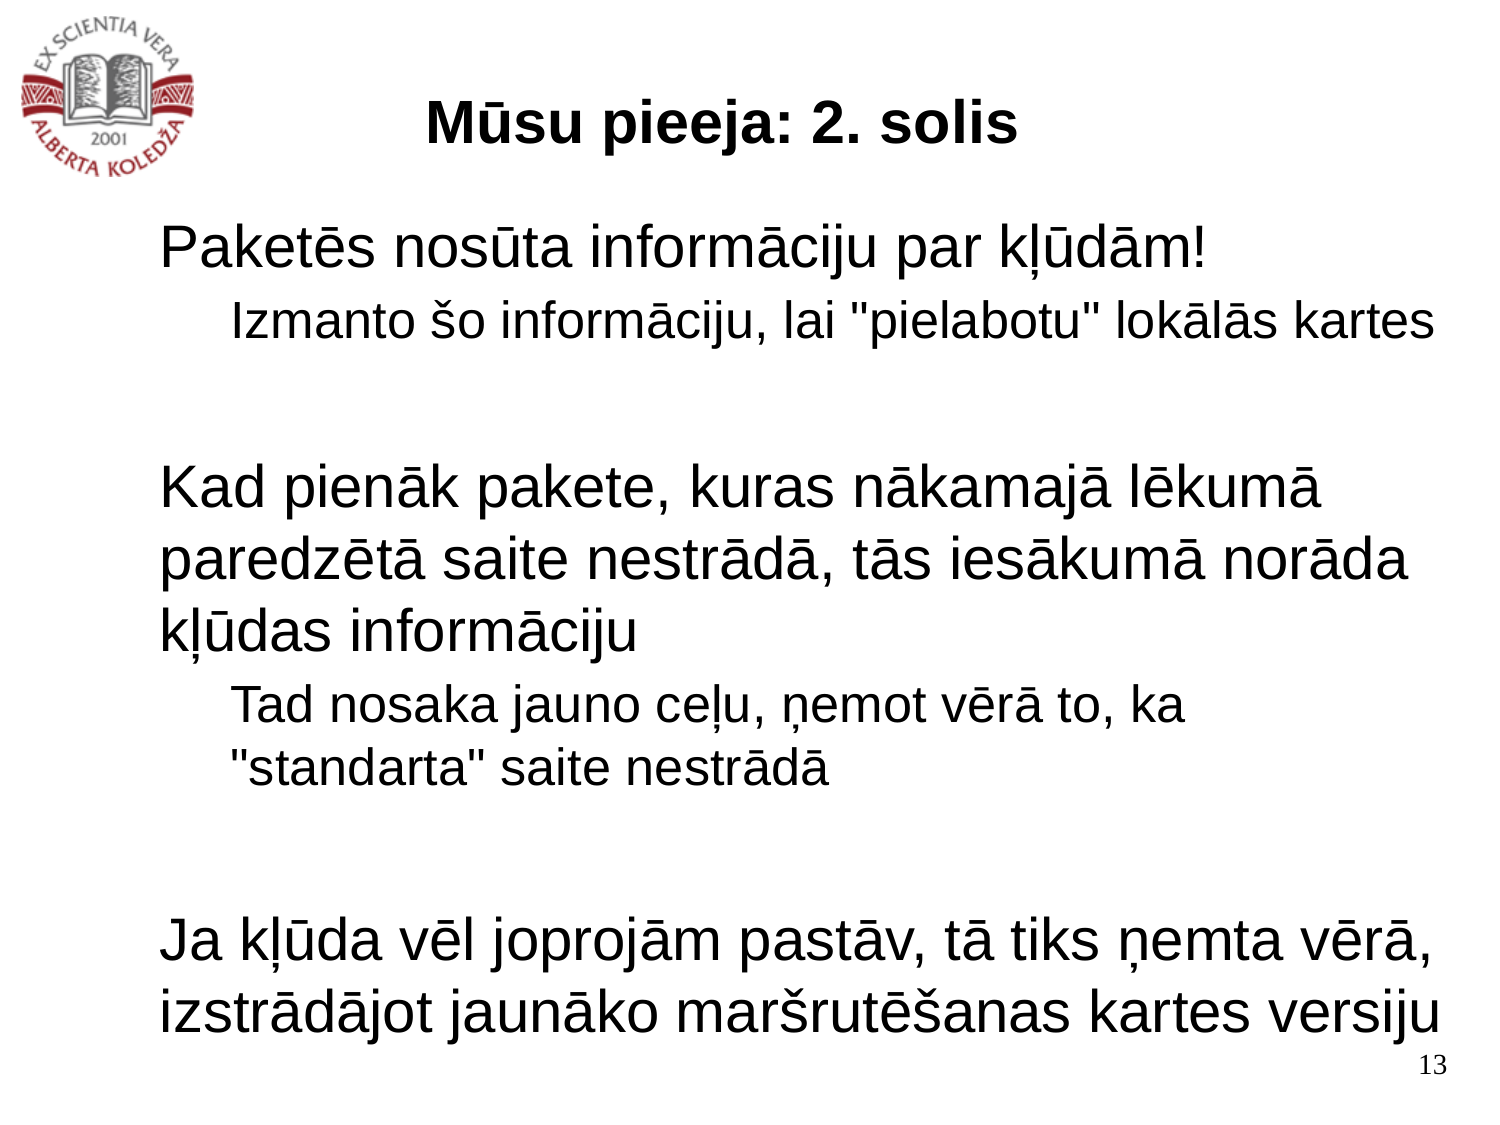

# Mūsu pieeja: 2. solis
Paketēs nosūta informāciju par kļūdām!
Izmanto šo informāciju, lai "pielabotu" lokālās kartes
Kad pienāk pakete, kuras nākamajā lēkumā paredzētā saite nestrādā, tās iesākumā norāda kļūdas informāciju
Tad nosaka jauno ceļu, ņemot vērā to, ka "standarta" saite nestrādā
Ja kļūda vēl joprojām pastāv, tā tiks ņemta vērā, izstrādājot jaunāko maršrutēšanas kartes versiju
13